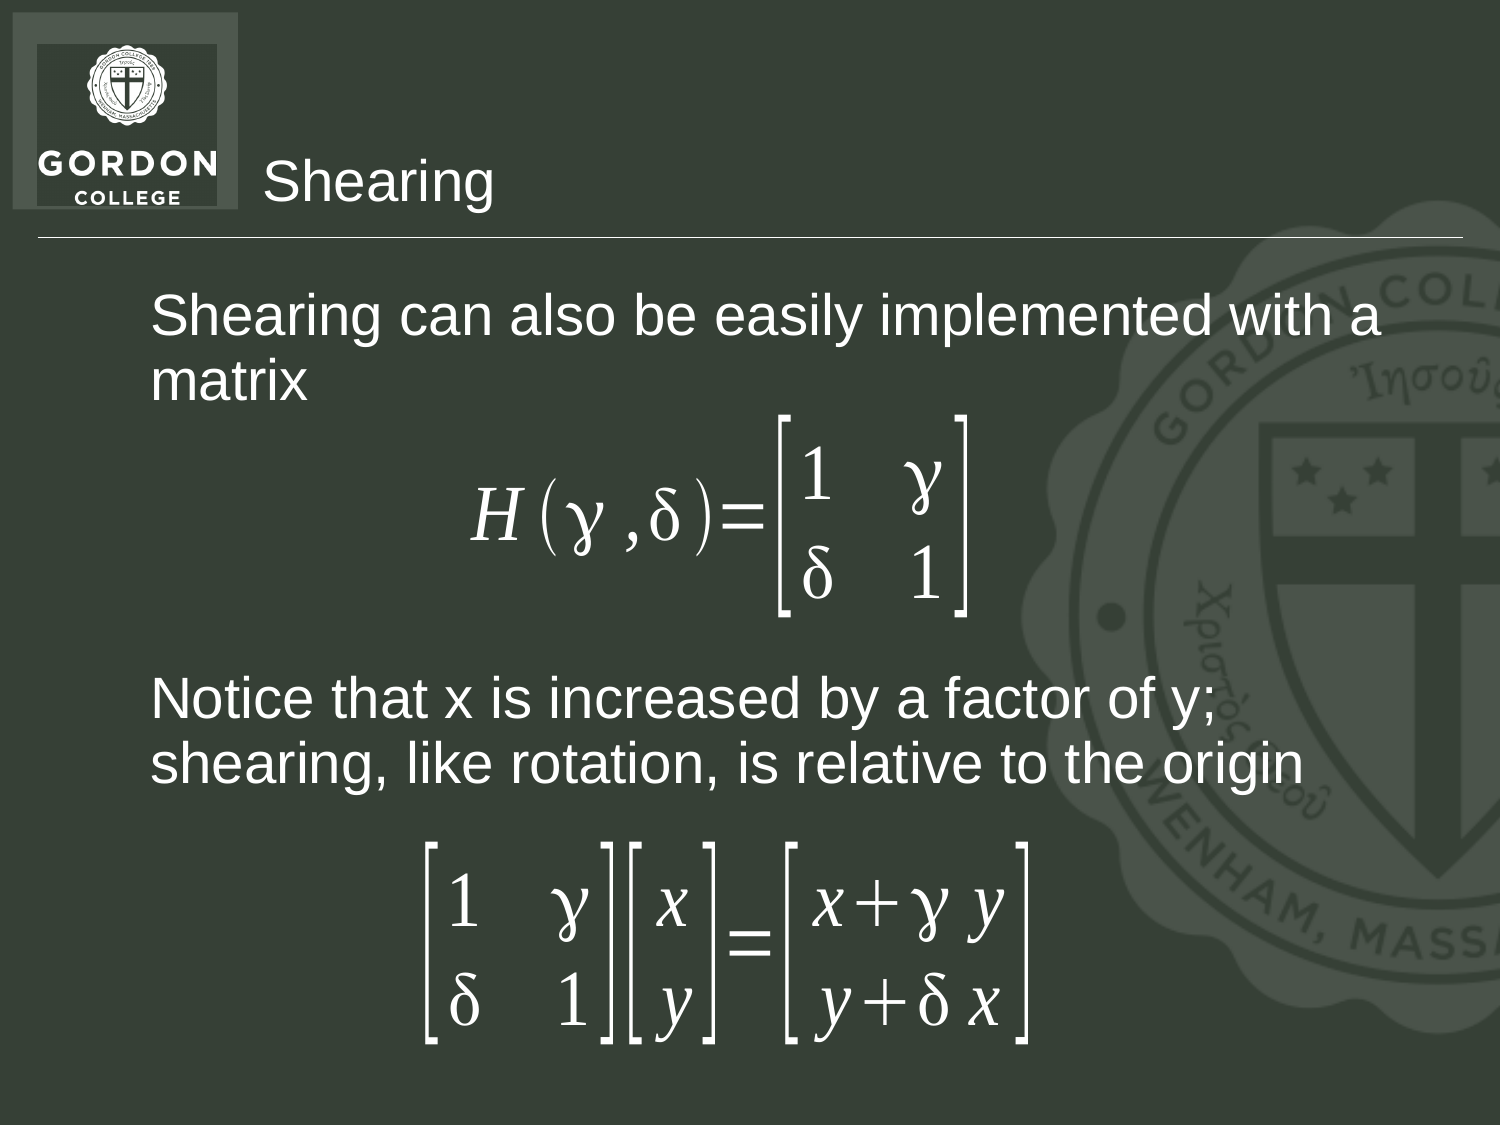

# Shearing
Shearing can also be easily implemented with a matrix
Notice that x is increased by a factor of y; shearing, like rotation, is relative to the origin